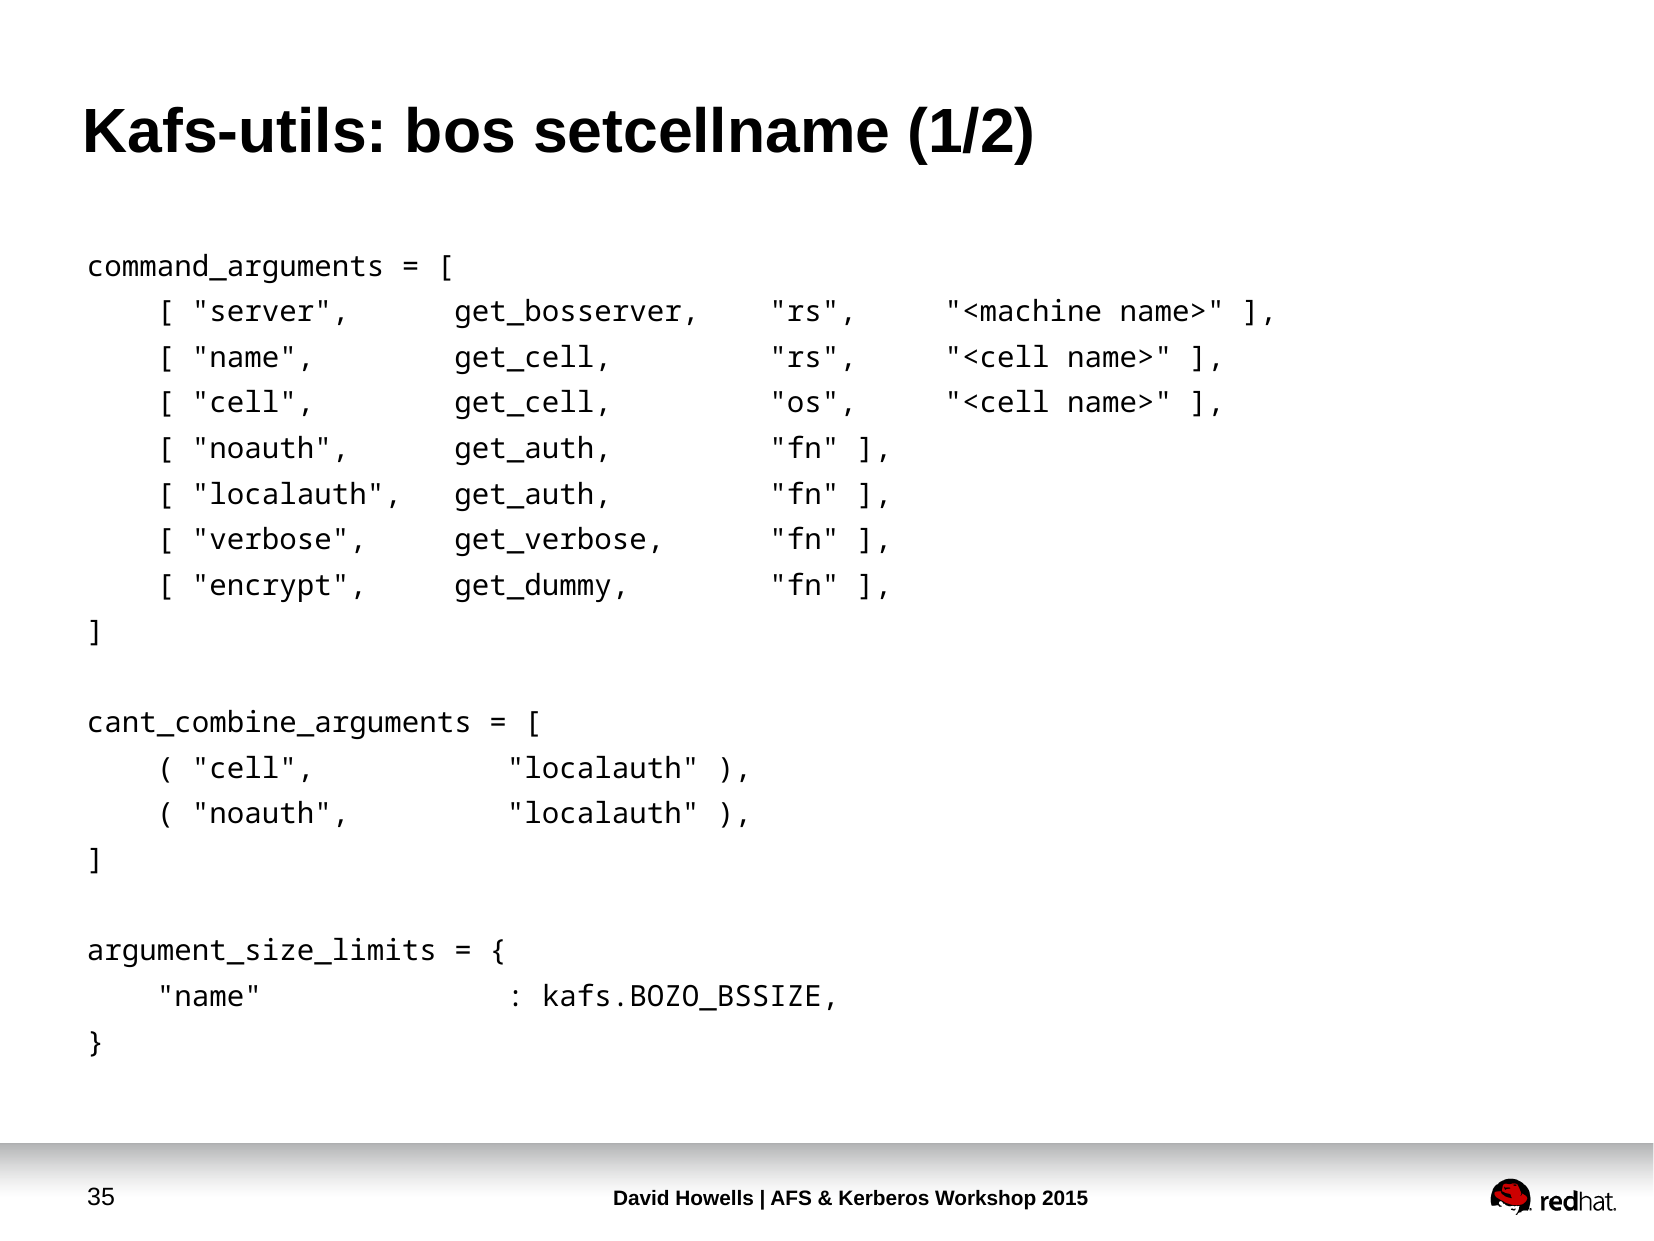

# Kafs-utils: bos setcellname (1/2)
command_arguments = [
 [ "server", get_bosserver, "rs", "<machine name>" ],
 [ "name", get_cell, "rs", "<cell name>" ],
 [ "cell", get_cell, "os", "<cell name>" ],
 [ "noauth", get_auth, "fn" ],
 [ "localauth", get_auth, "fn" ],
 [ "verbose", get_verbose, "fn" ],
 [ "encrypt", get_dummy, "fn" ],
]
cant_combine_arguments = [
 ( "cell", "localauth" ),
 ( "noauth", "localauth" ),
]
argument_size_limits = {
 "name" : kafs.BOZO_BSSIZE,
}